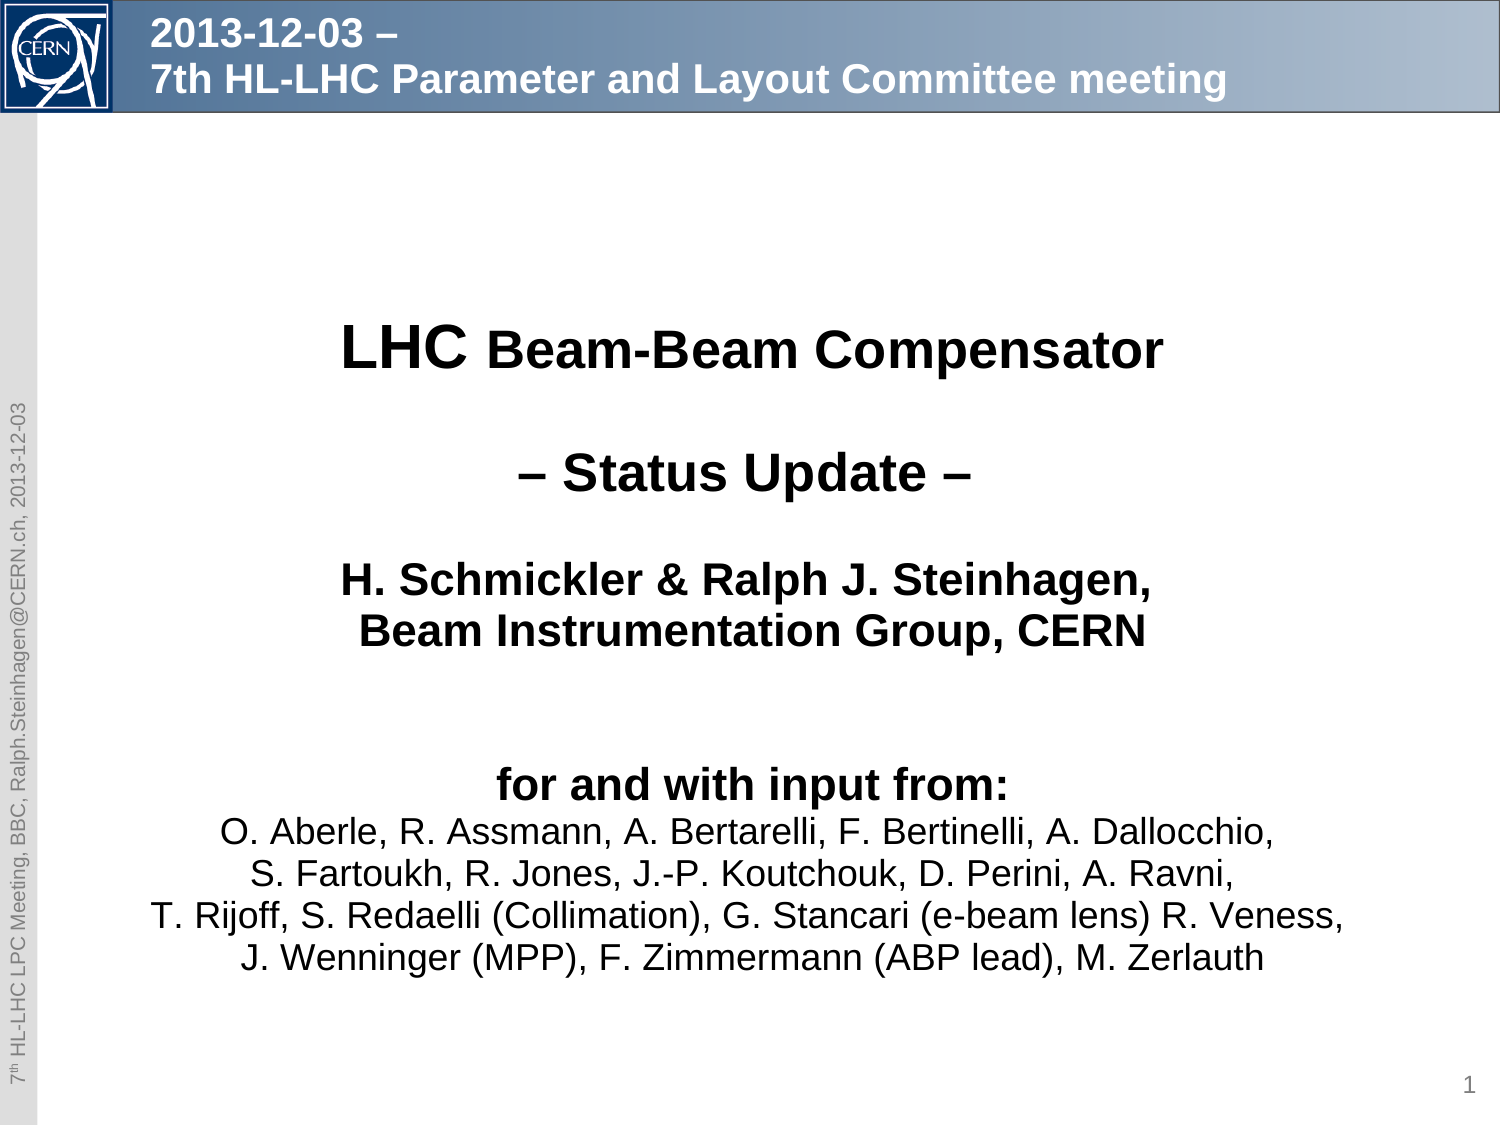

2013-12-03 –
7th HL-LHC Parameter and Layout Committee meeting
# LHC Beam-Beam Compensator – Status Update – H. Schmickler & Ralph J. Steinhagen, Beam Instrumentation Group, CERN for and with input from: O. Aberle, R. Assmann, A. Bertarelli, F. Bertinelli, A. Dallocchio, S. Fartoukh, R. Jones, J.-P. Koutchouk, D. Perini, A. Ravni, T. Rijoff, S. Redaelli (Collimation), G. Stancari (e-beam lens) R. Veness, J. Wenninger (MPP), F. Zimmermann (ABP lead), M. Zerlauth